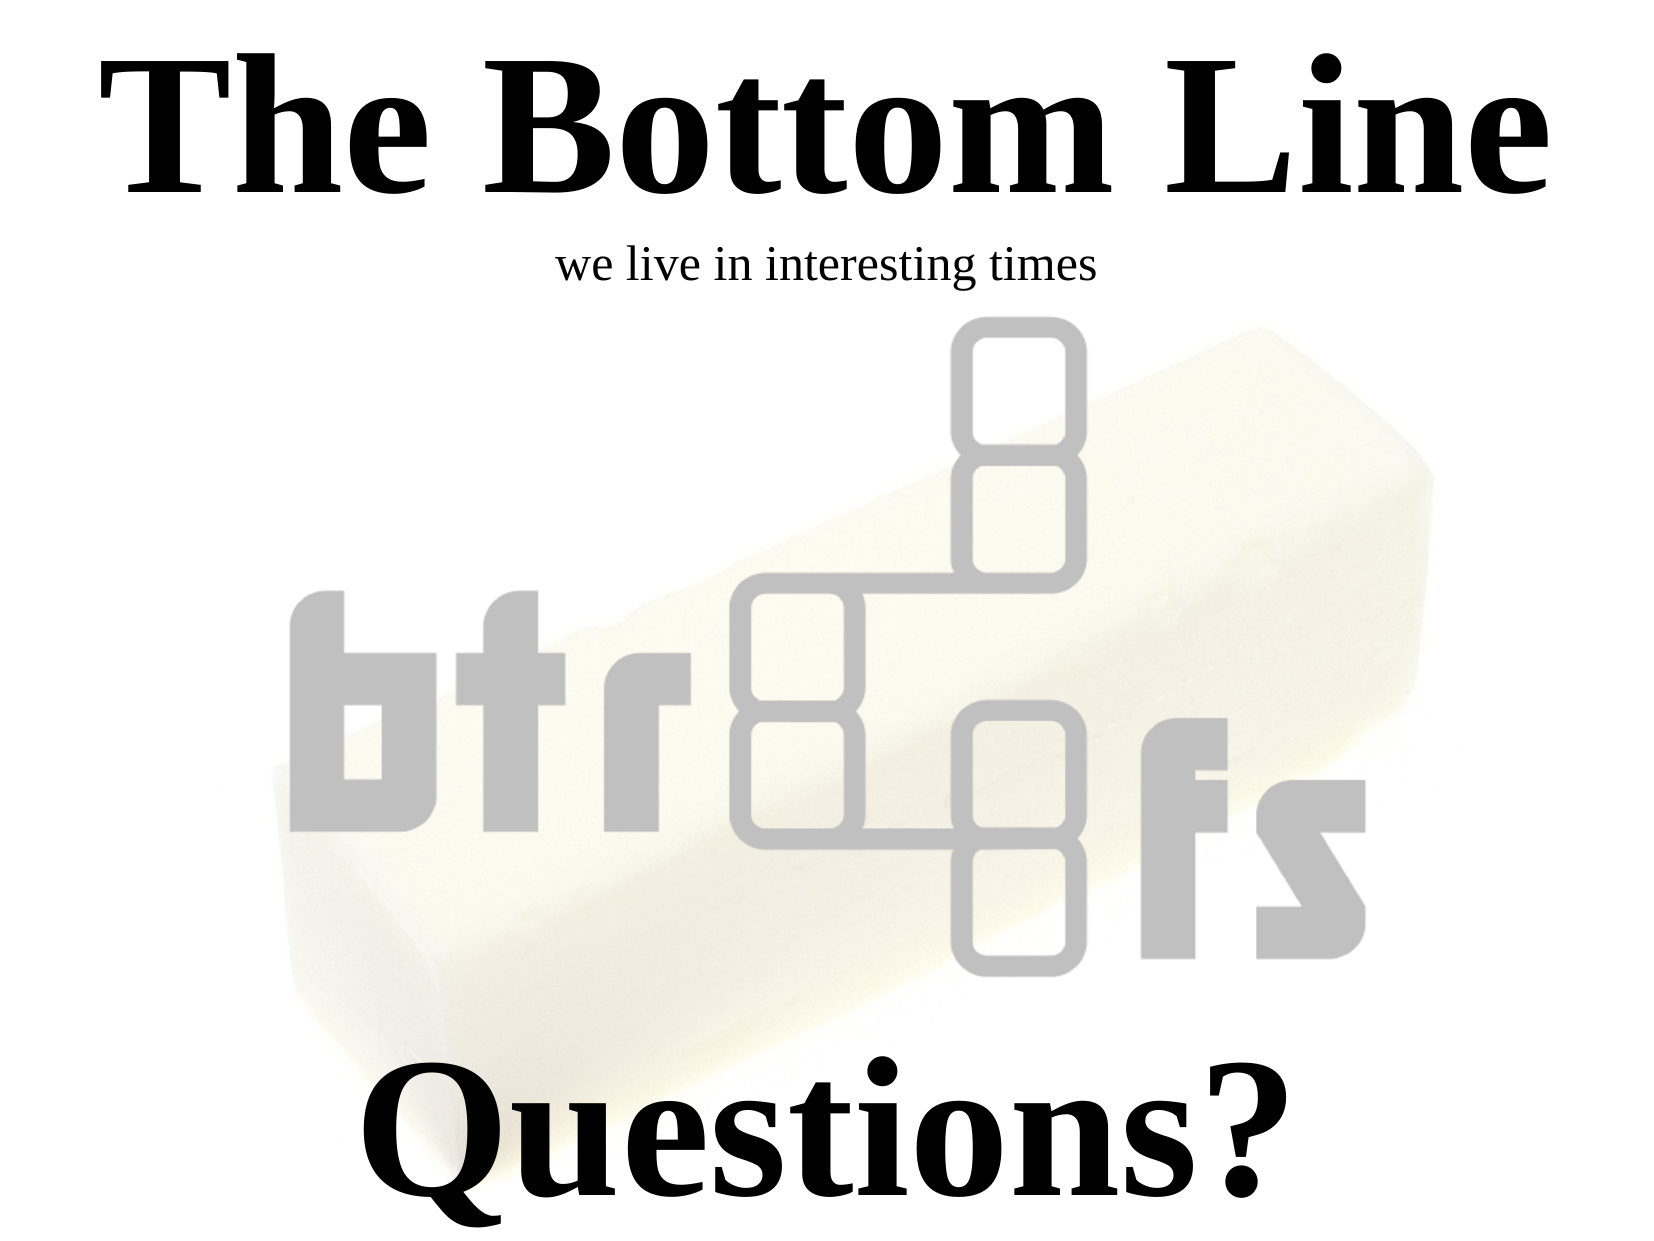

# The Bottom Line we live in interesting times
Questions?